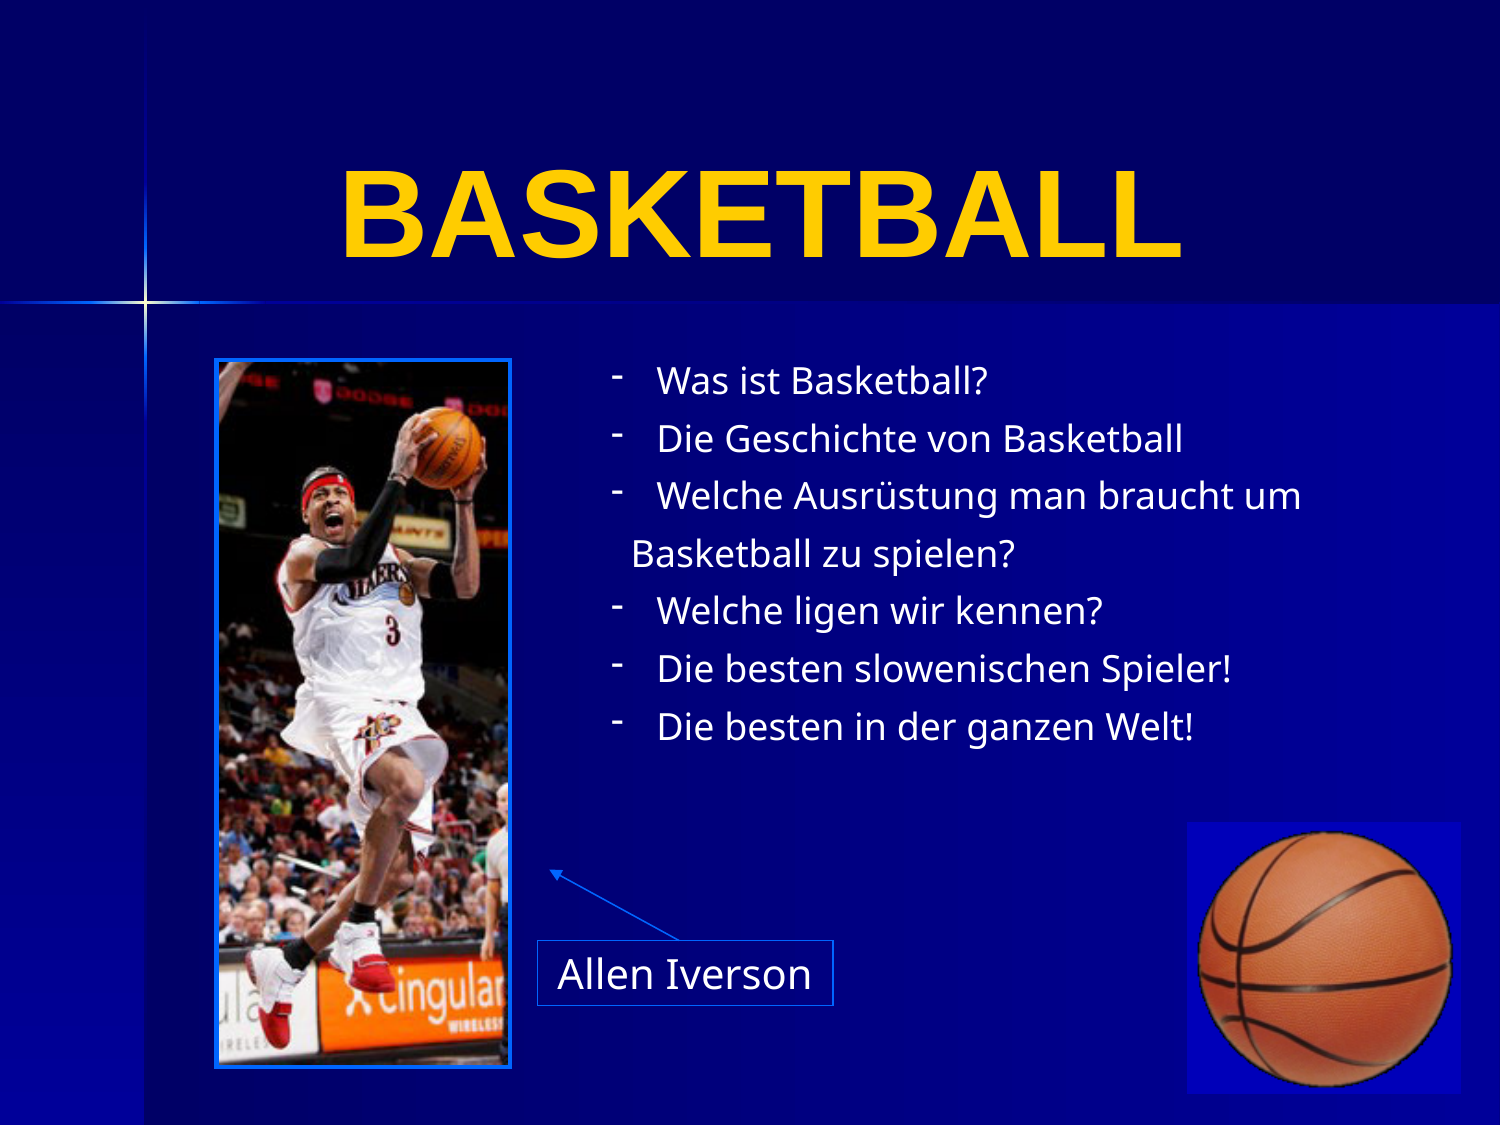

BASKETBALL
 Was ist Basketball?
 Die Geschichte von Basketball
 Welche Ausrüstung man braucht um
 Basketball zu spielen?
 Welche ligen wir kennen?
 Die besten slowenischen Spieler!
 Die besten in der ganzen Welt!
Allen Iverson